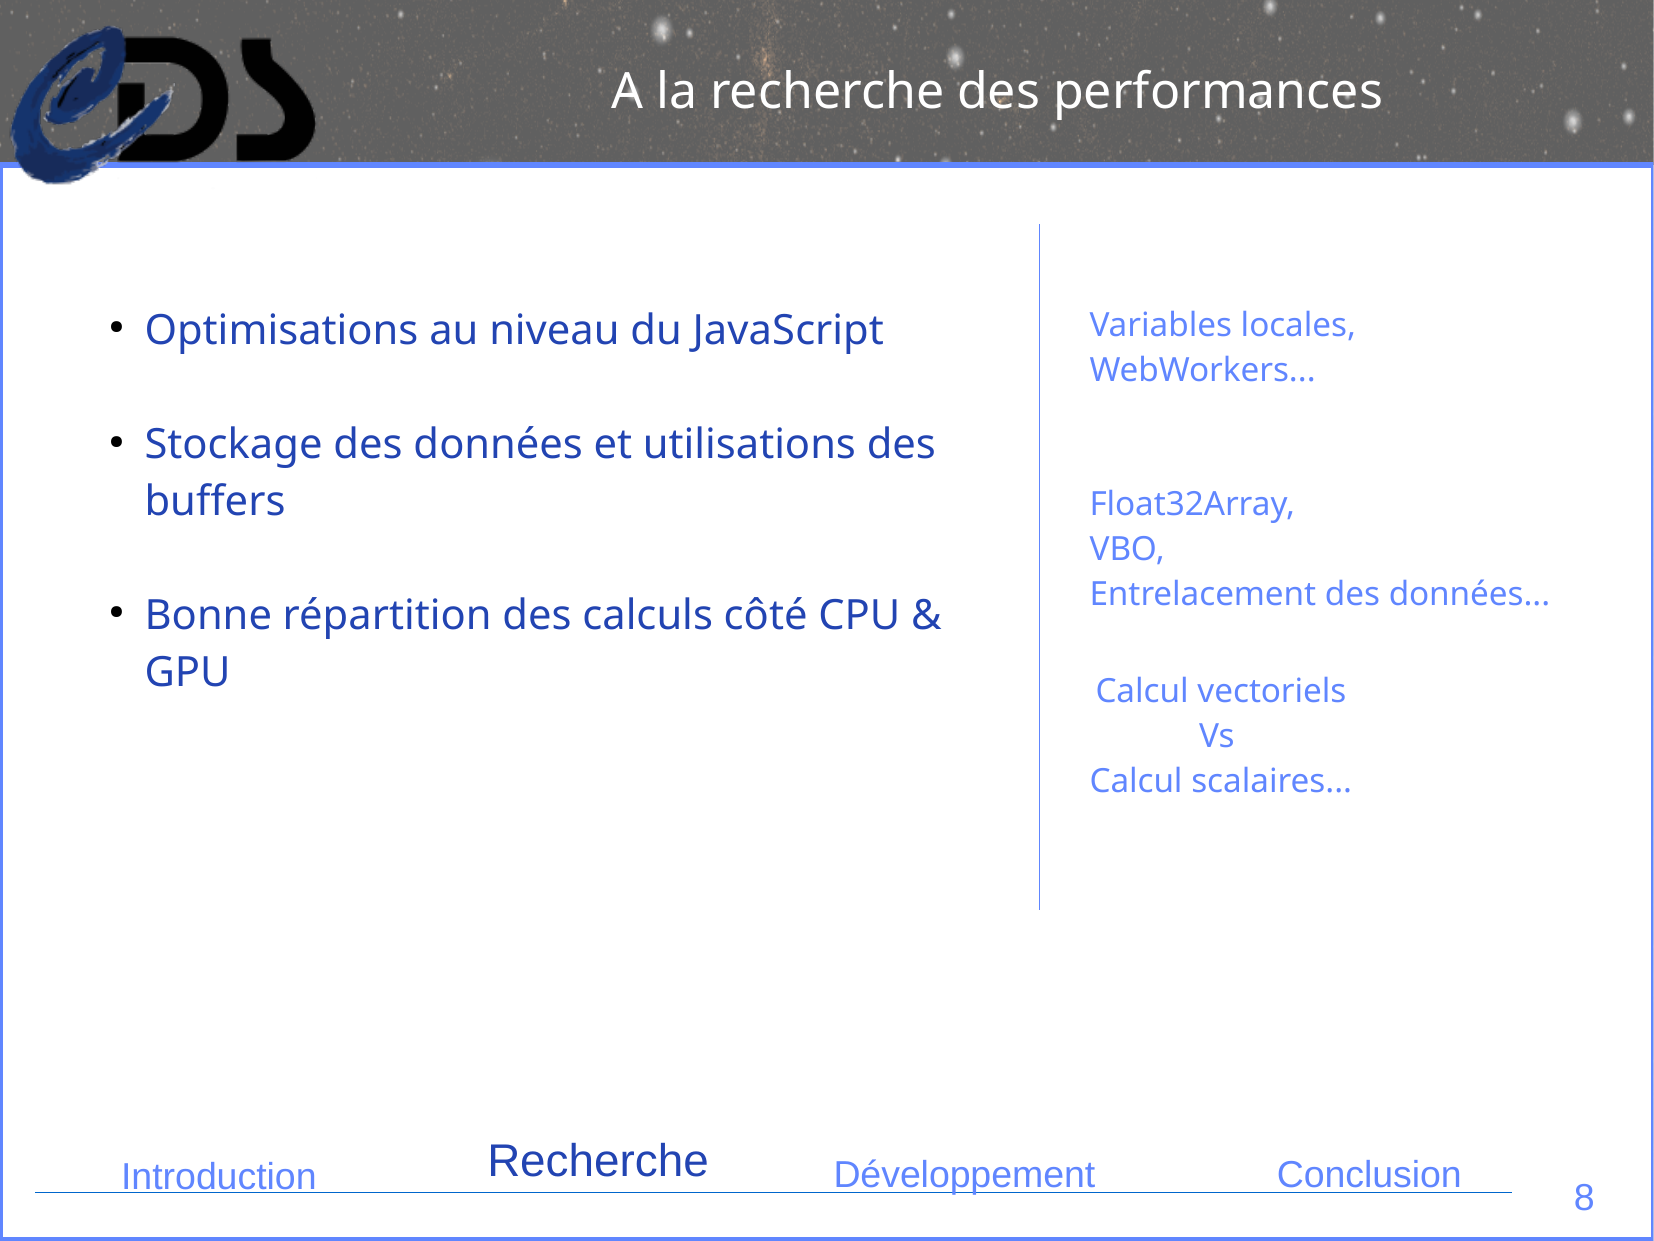

A la recherche des performances
Optimisations au niveau du JavaScript
Stockage des données et utilisations des buffers
Bonne répartition des calculs côté CPU & GPU
Variables locales,
WebWorkers...
Float32Array,
VBO,
Entrelacement des données...
Calcul vectoriels
Vs
Calcul scalaires...
Recherche
Développement
Conclusion
Introduction
8